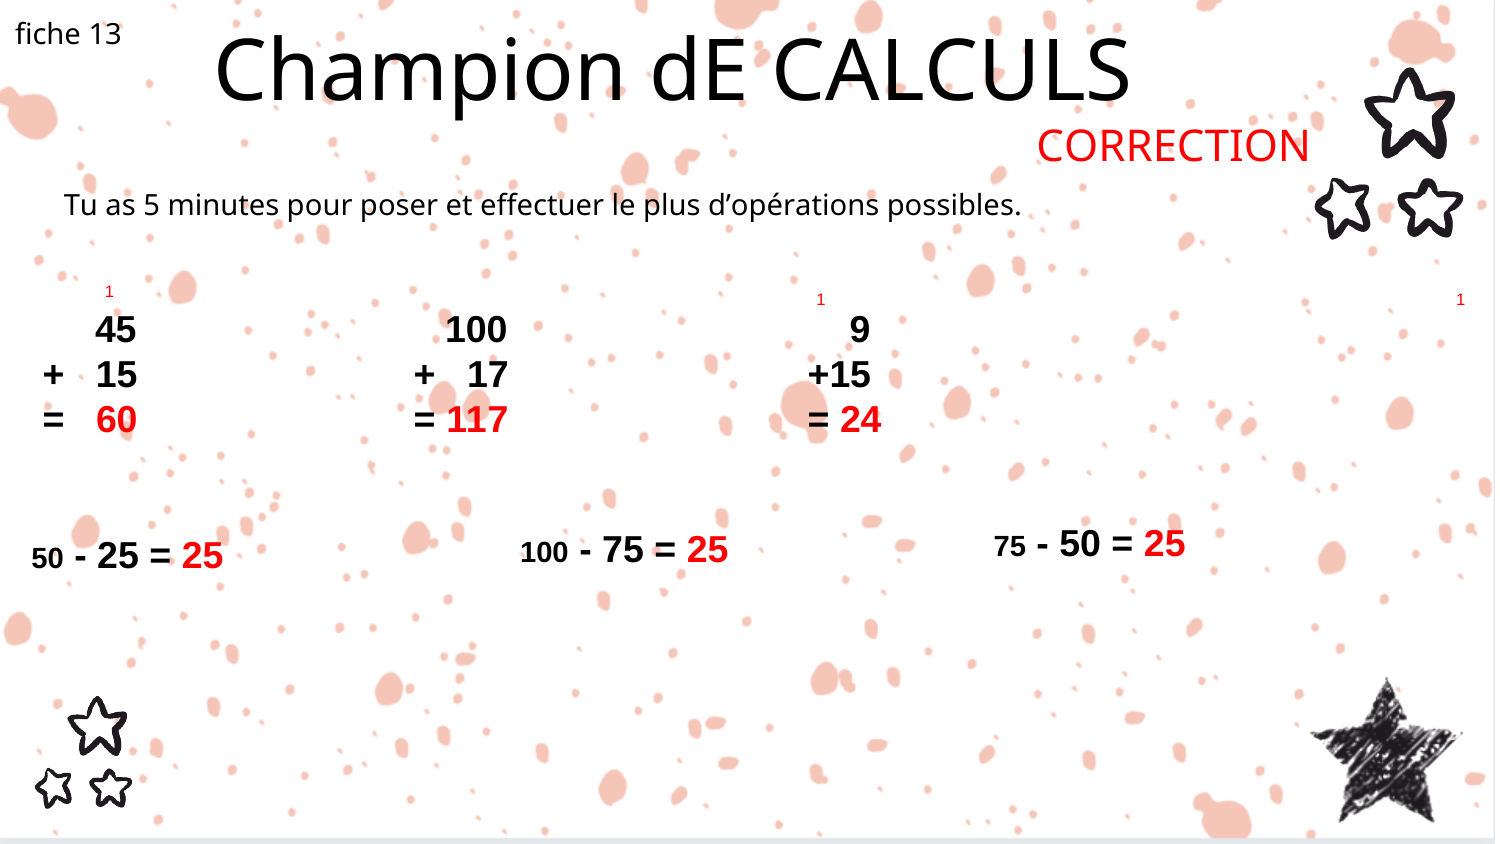

fiche 13
Champion dE CALCULS
CORRECTION
Tu as 5 minutes pour poser et effectuer le plus d’opérations possibles.
1
1
1
 45
+ 15
= 60
 100
+ 17
= 117
 9
+15
= 24
 75 - 50 = 25
 100 - 75 = 25
 50 - 25 = 25